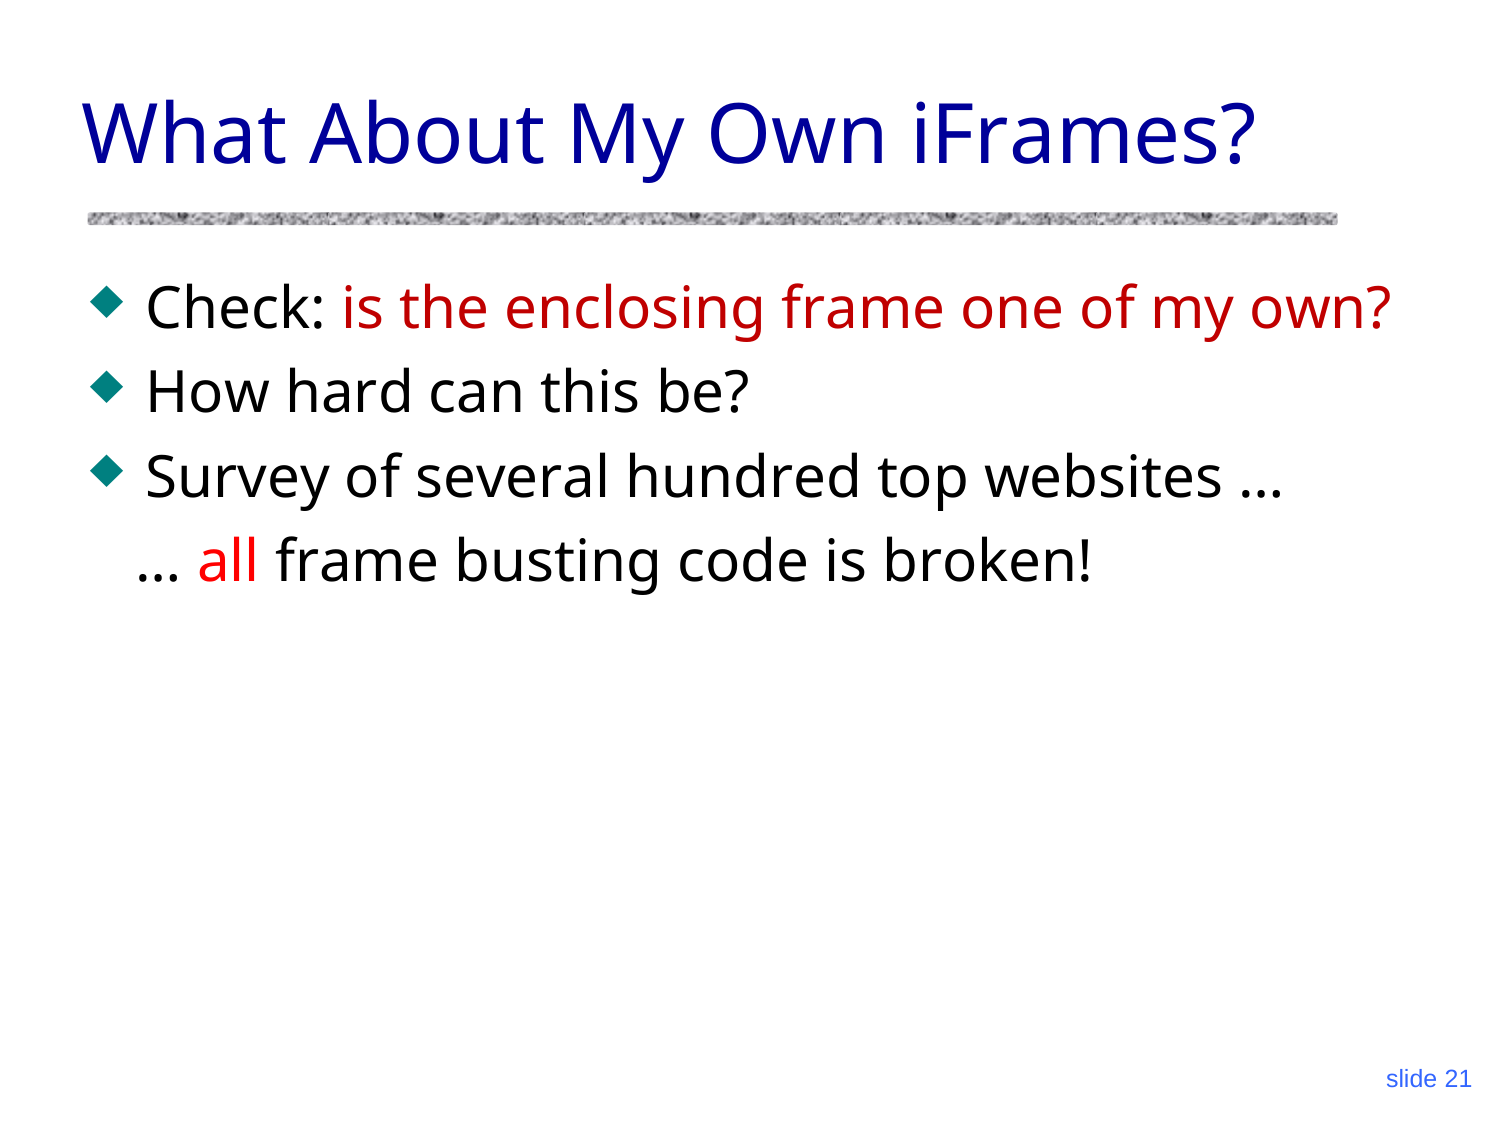

What About My Own iFrames?
Check: is the enclosing frame one of my own?
How hard can this be?
Survey of several hundred top websites …
 … all frame busting code is broken!
slide